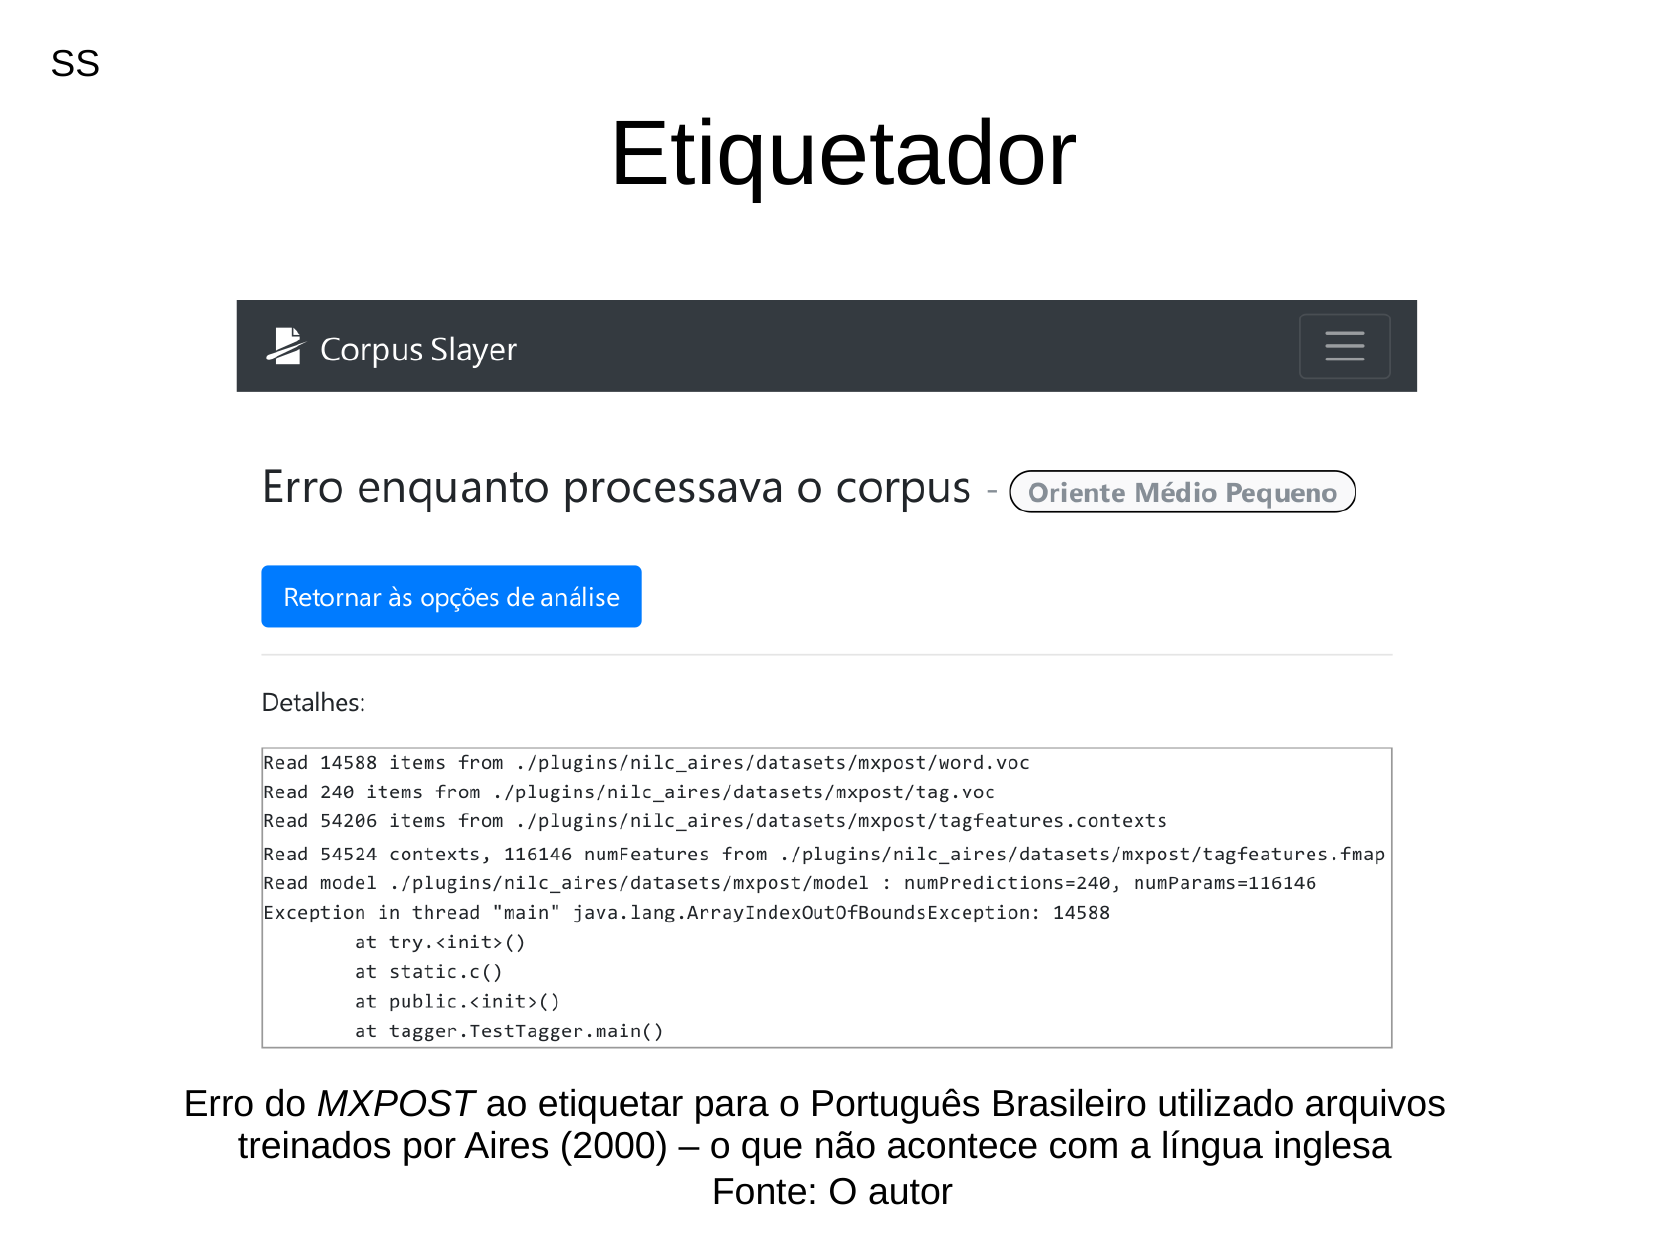

SS
# Etiquetador
Erro do MXPOST ao etiquetar para o Português Brasileiro utilizado arquivos treinados por Aires (2000) – o que não acontece com a língua inglesa
Fonte: O autor